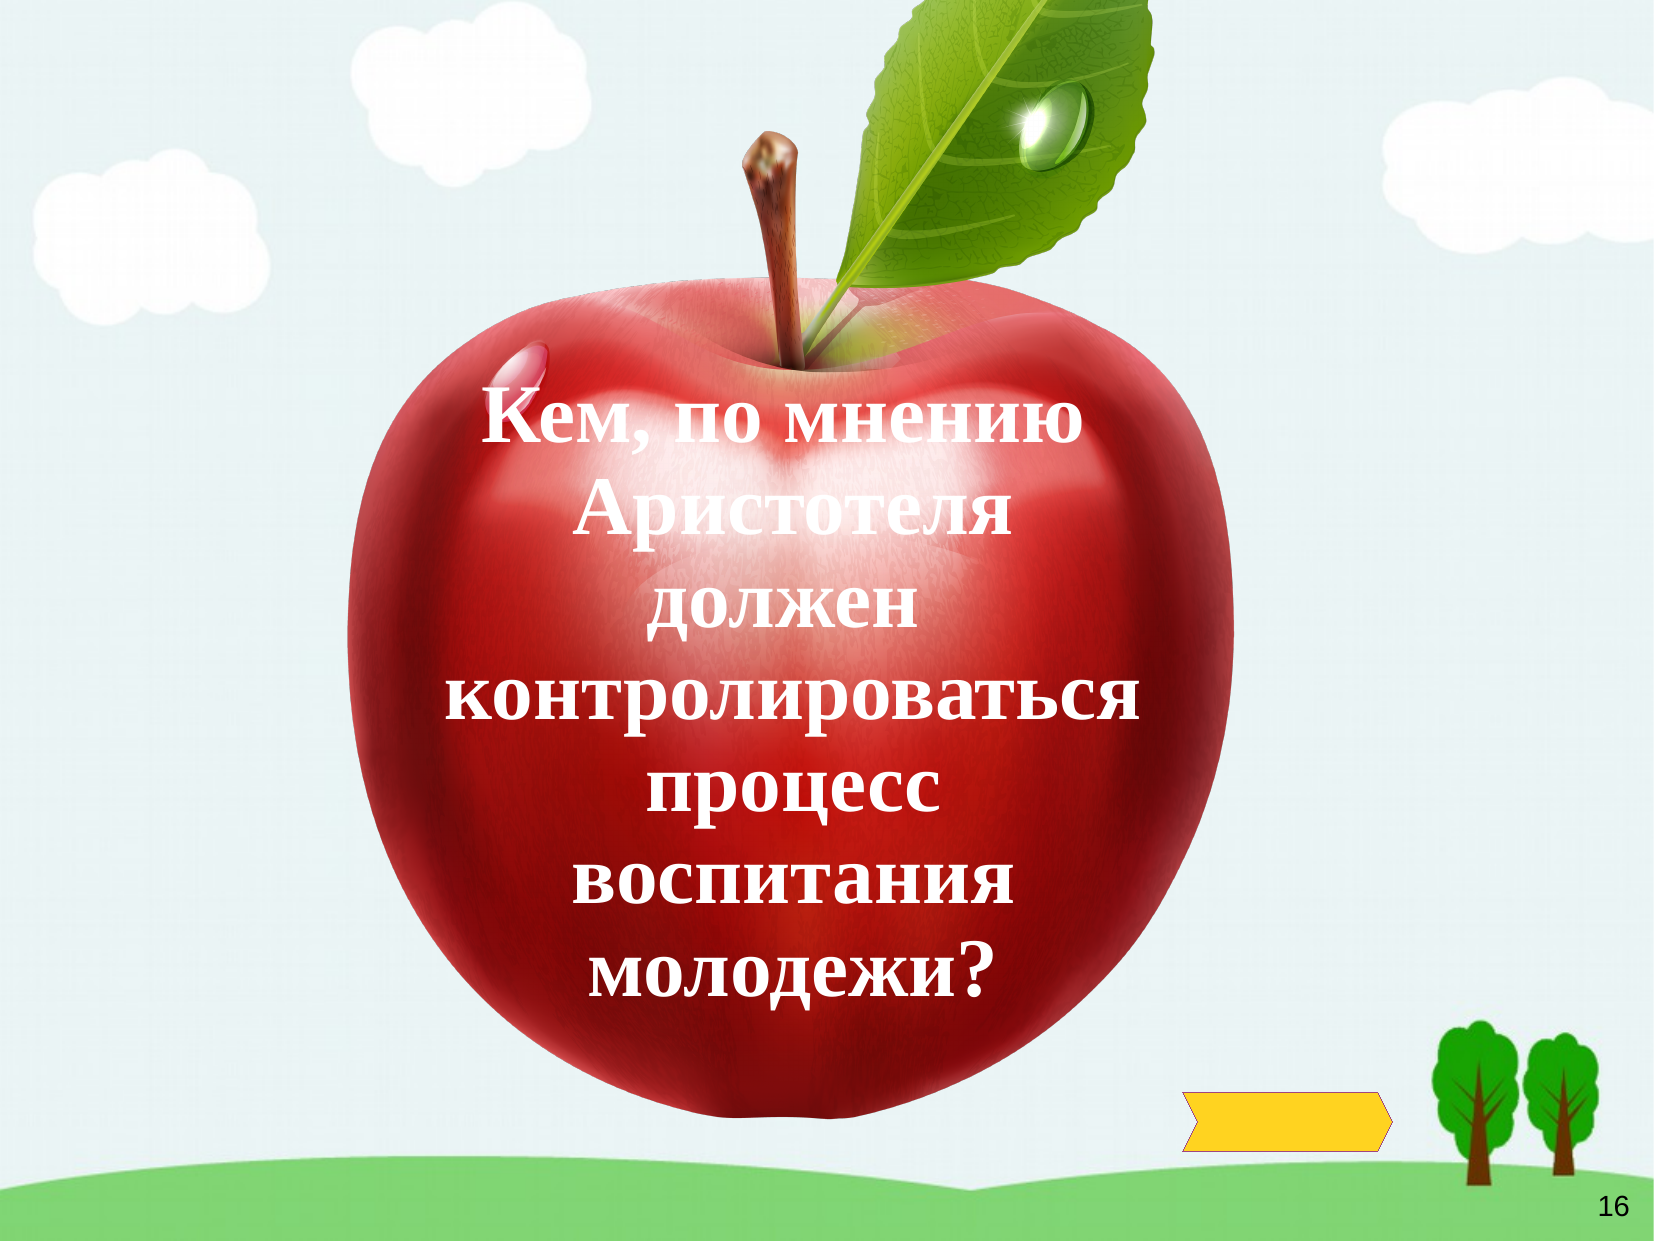

Кем, по мнению
Аристотеля
должен
контролироваться
процесс
воспитания
молодежи?
16